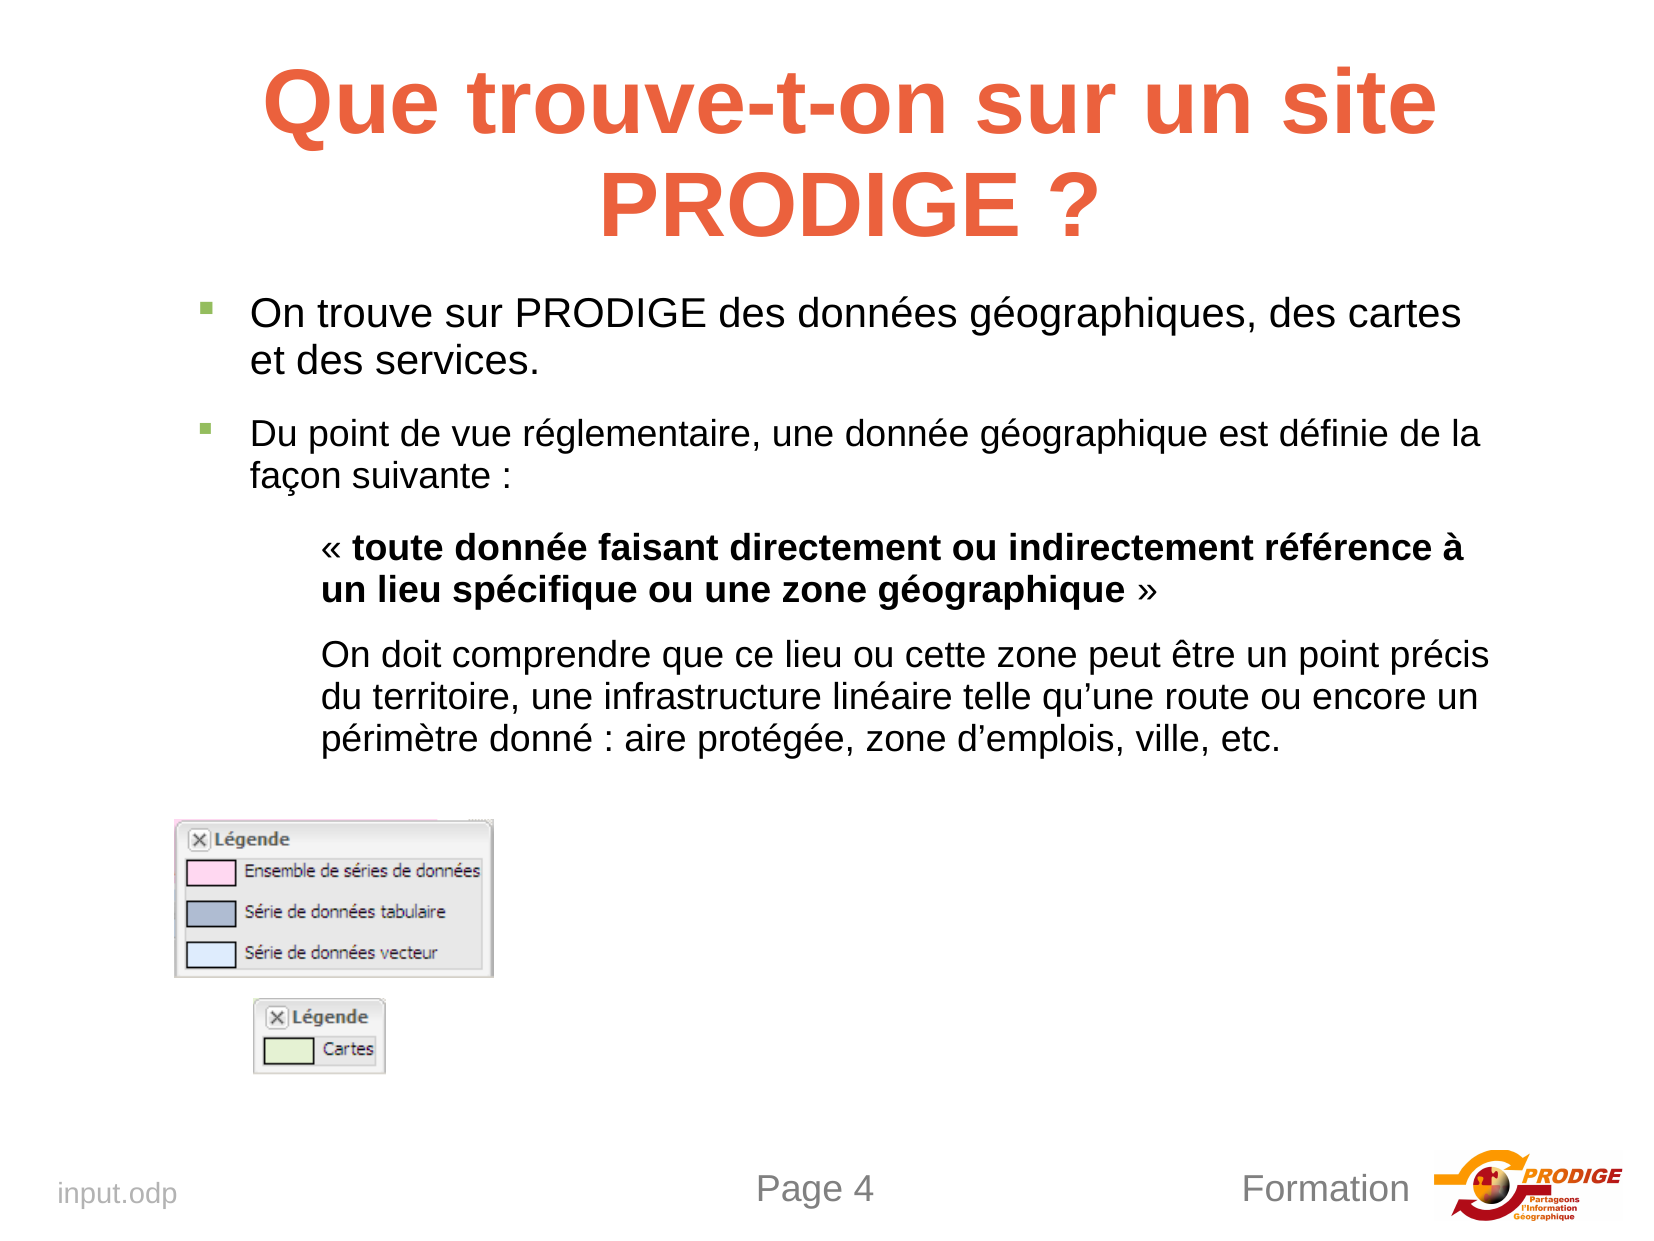

# Que trouve-t-on sur un site PRODIGE ?
On trouve sur PRODIGE des données géographiques, des cartes et des services.
Du point de vue réglementaire, une donnée géographique est définie de la façon suivante :
« toute donnée faisant directement ou indirectement référence à un lieu spécifique ou une zone géographique »
On doit comprendre que ce lieu ou cette zone peut être un point précis du territoire, une infrastructure linéaire telle qu’une route ou encore un périmètre donné : aire protégée, zone d’emplois, ville, etc.